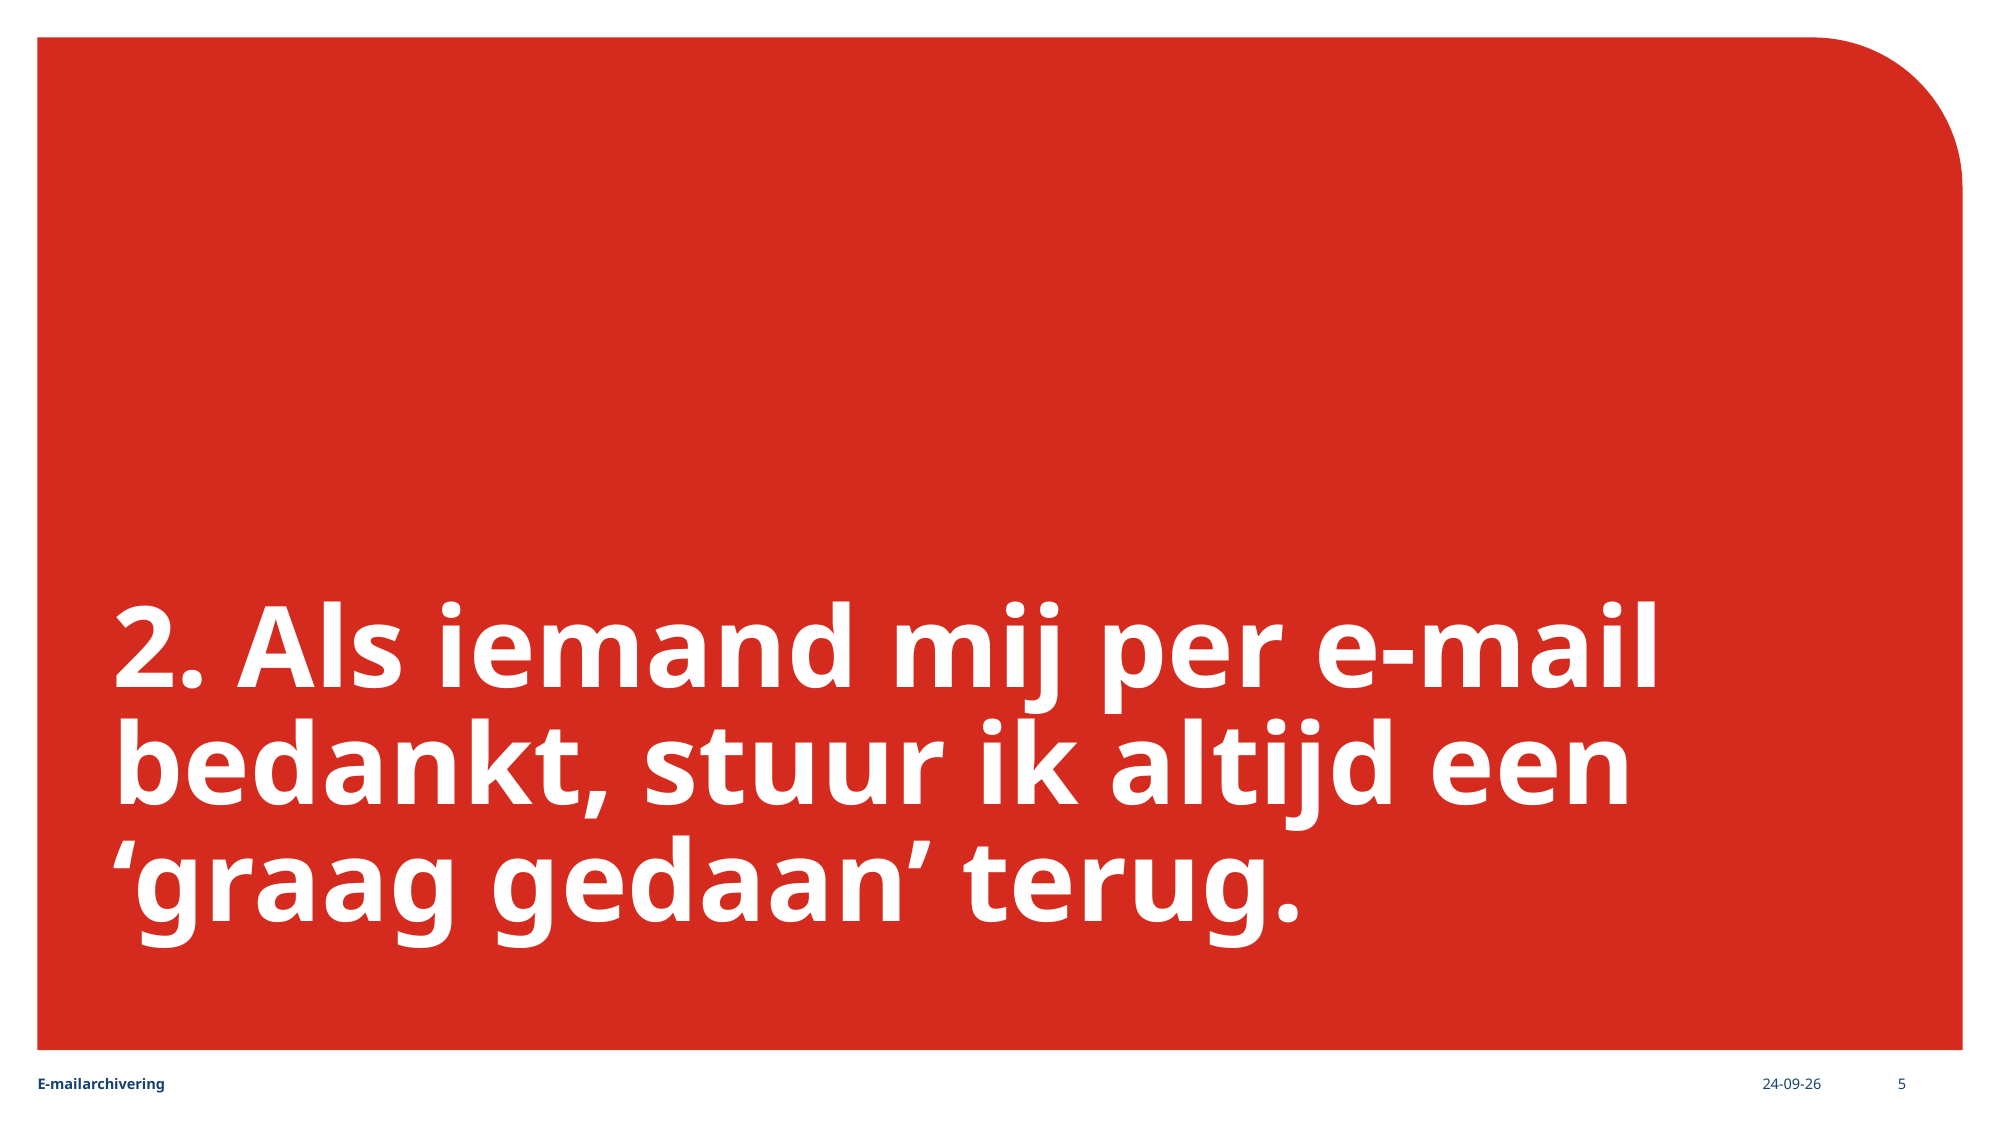

# 2. Als iemand mij per e-mail bedankt, stuur ik altijd een ‘graag gedaan’ terug.